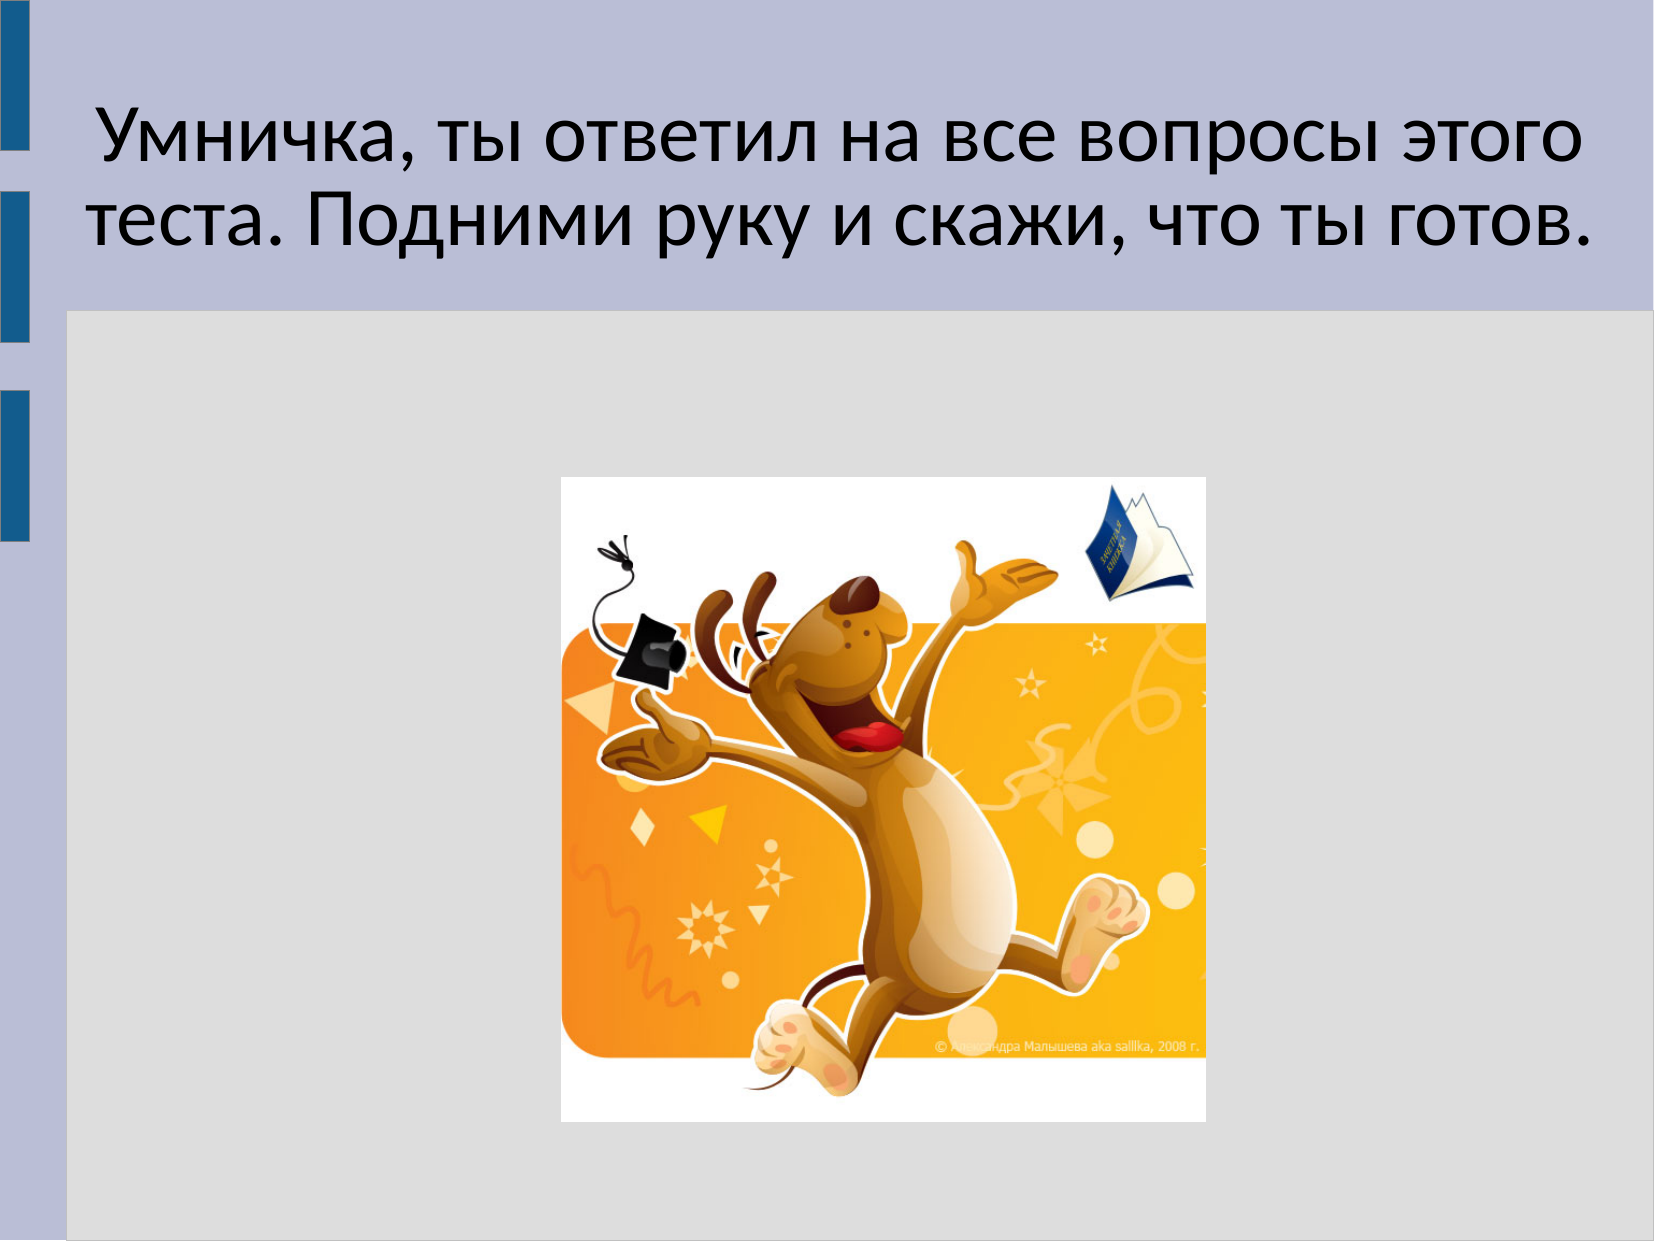

Умничка, ты ответил на все вопросы этого теста. Подними руку и скажи, что ты готов.